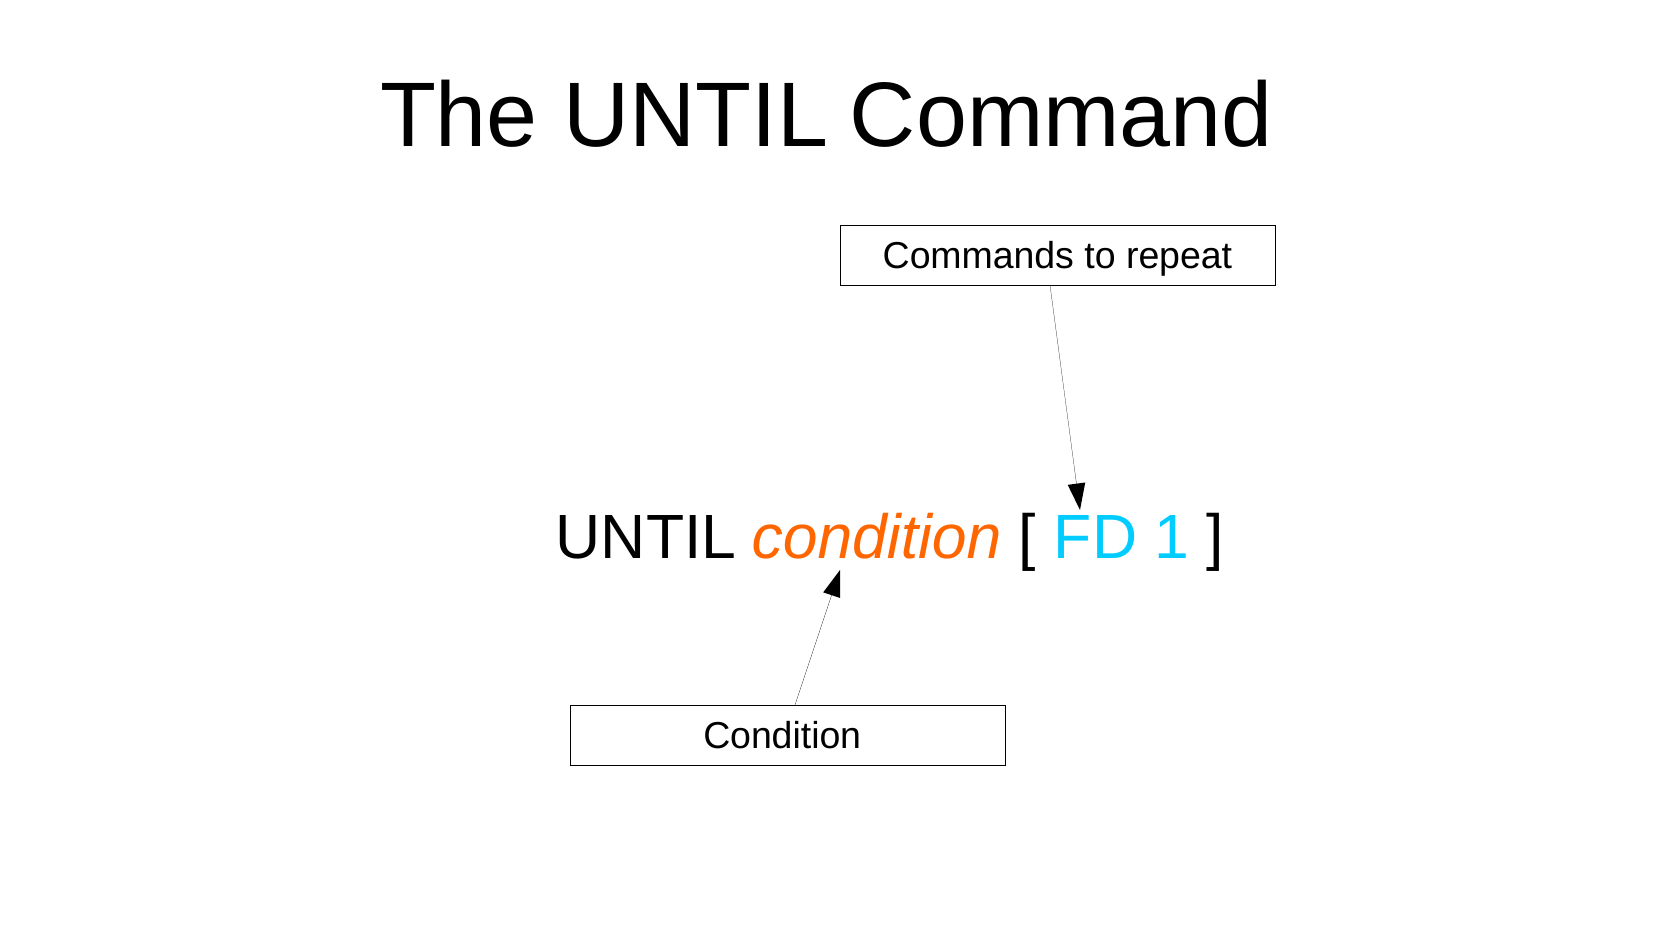

# The UNTIL Command
Commands to repeat
UNTIL condition [ FD 1 ]
Condition